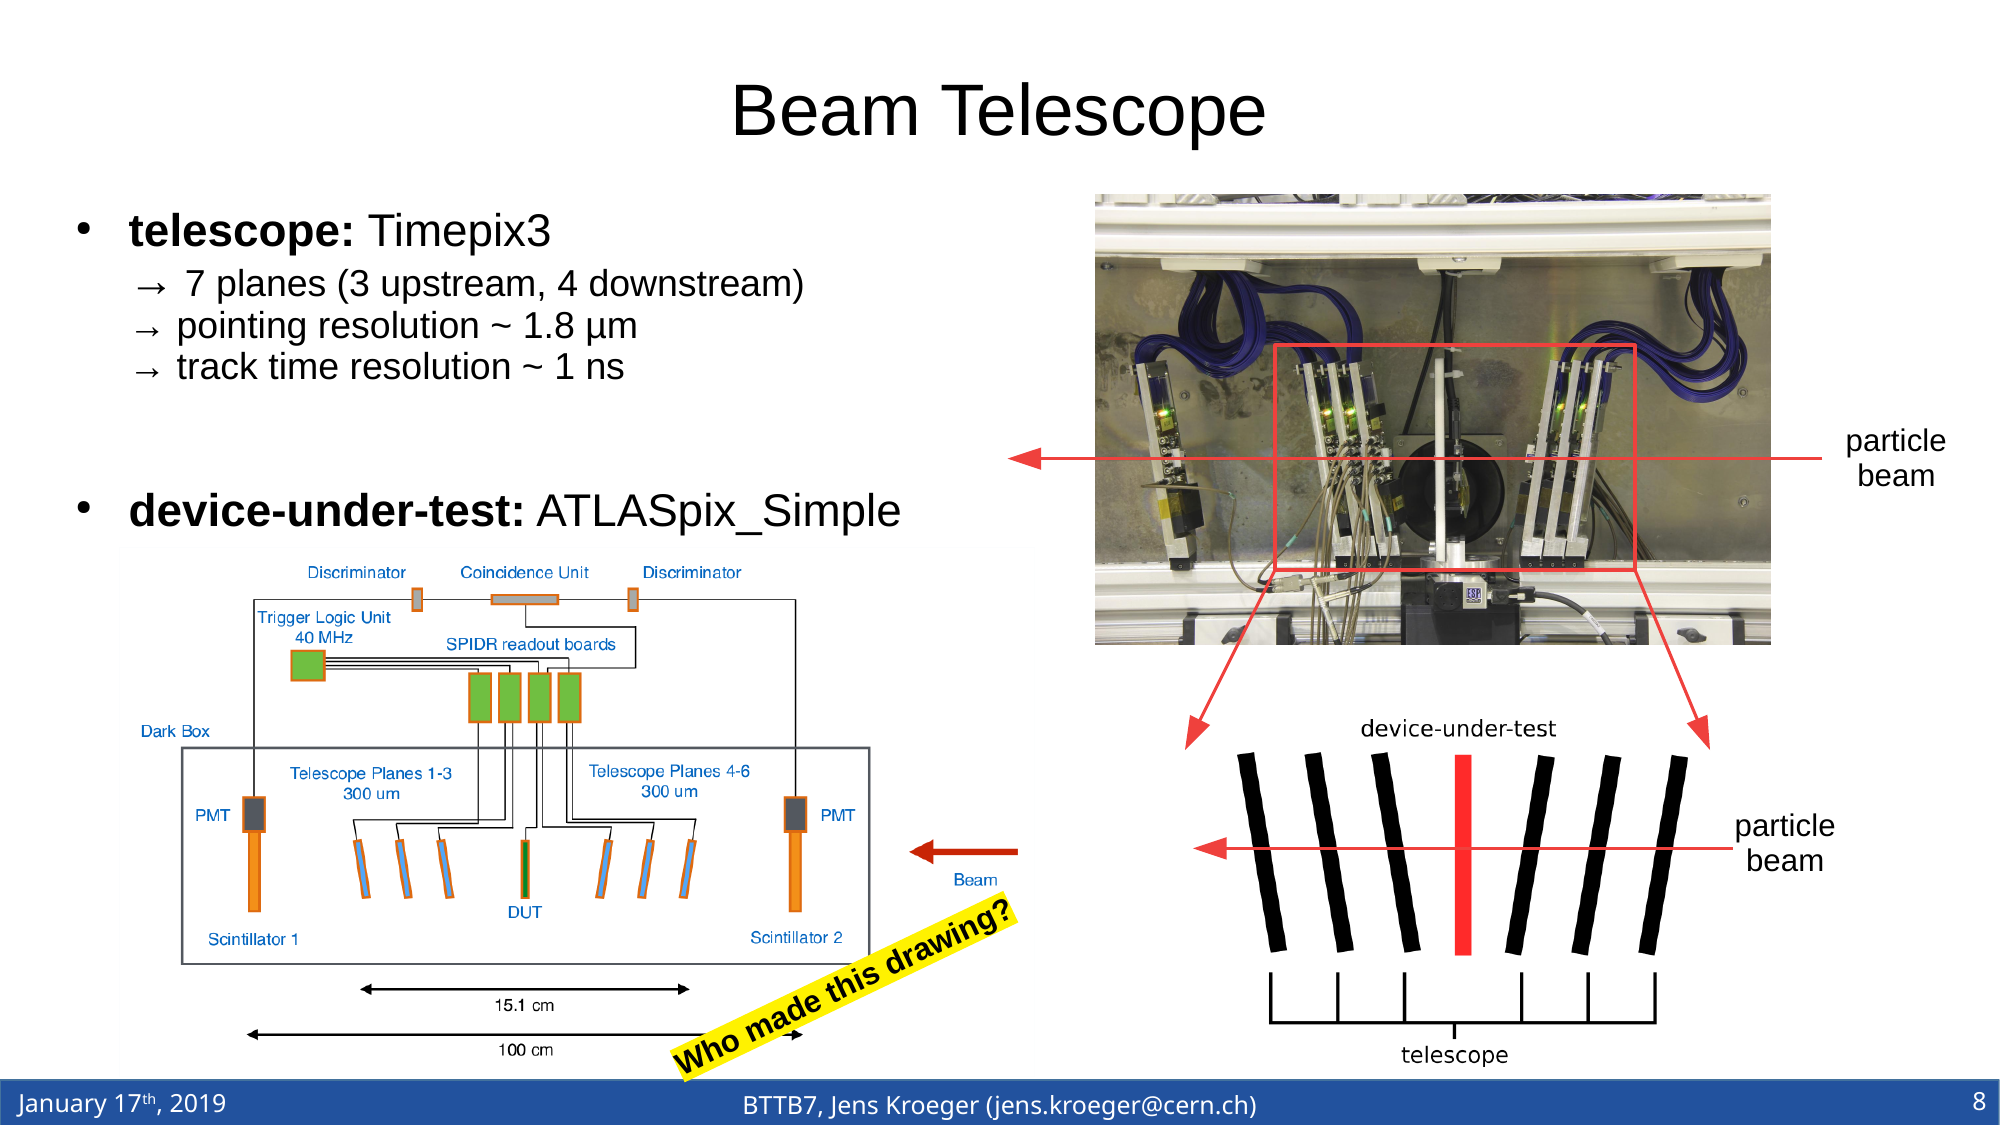

# Beam Telescope
telescope: Timepix3
→ 7 planes (3 upstream, 4 downstream)
→ pointing resolution ~ 1.8 µm
→ track time resolution ~ 1 ns
device-under-test: ATLASpix_Simple
particle
beam
particle
beam
Who made this drawing?
October 22nd, 2018
BTTB7, Jens Kroeger (jens.kroeger@cern.ch)